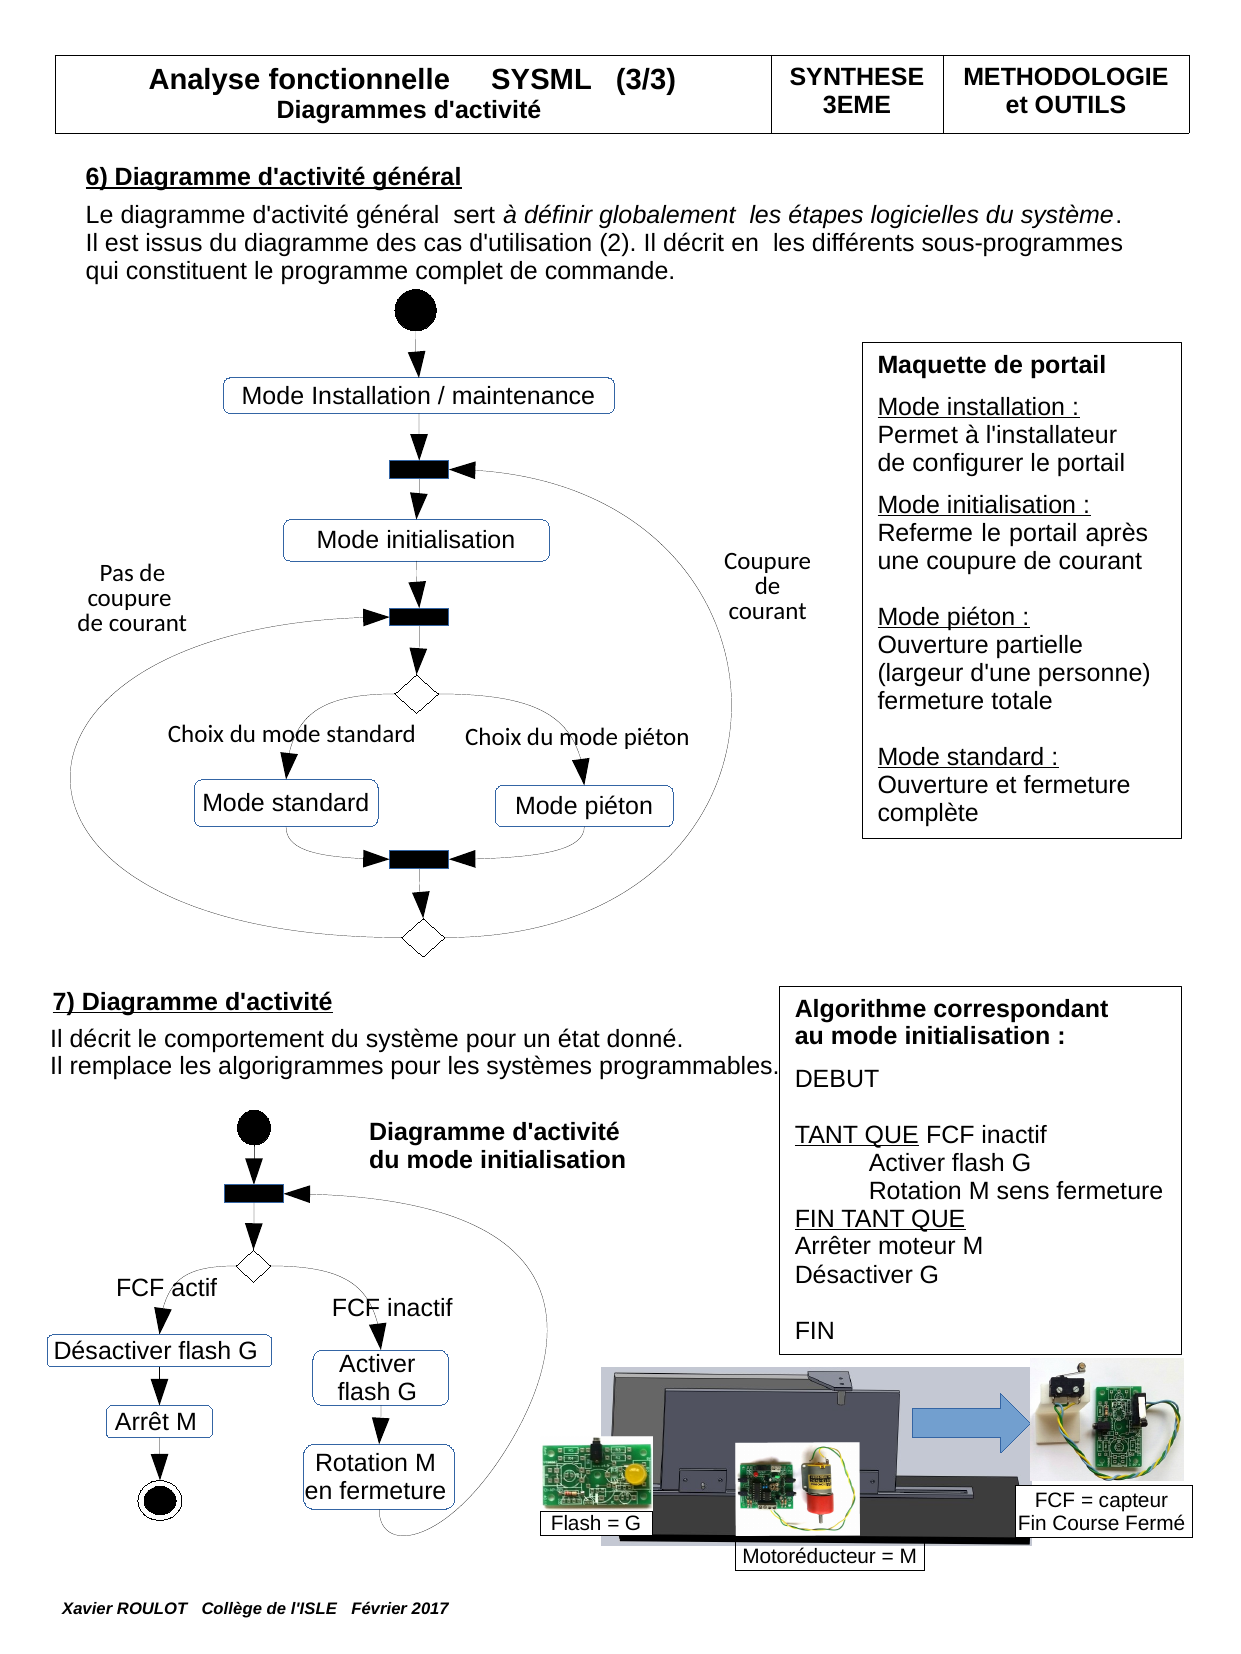

| Analyse fonctionnelle SYSML (3/3) Diagrammes d'activité | SYNTHESE 3EME | METHODOLOGIE et OUTILS |
| --- | --- | --- |
6) Diagramme d'activité général
Le diagramme d'activité général sert à définir globalement les étapes logicielles du système.
Il est issus du diagramme des cas d'utilisation (2). Il décrit en les différents sous-programmes qui constituent le programme complet de commande.
Maquette de portail
Mode installation :
Permet à l'installateur
de configurer le portail
Mode initialisation :
Referme le portail après une coupure de courant
Mode piéton :
Ouverture partielle (largeur d'une personne) fermeture totale
Mode standard :
Ouverture et fermeture complète
Mode Installation / maintenance
Mode initialisation
Coupure
de courant
Pas de
coupure
de courant
Mode standard
Mode piéton
7) Diagramme d'activité
Algorithme correspondant
au mode initialisation :
DEBUT
TANT QUE FCF inactif
	Activer flash G
	Rotation M sens fermeture
FIN TANT QUE
Arrêter moteur M
Désactiver G
FIN
Il décrit le comportement du système pour un état donné.
Il remplace les algorigrammes pour les systèmes programmables.
Diagramme d'activité
du mode initialisation
Désactiver flash G
Activer
flash G
Arrêt M
Rotation M
en fermeture
FCF = capteur
Fin Course Fermé
Flash = G
Motoréducteur = M
Xavier ROULOT Collège de l'ISLE Février 2017